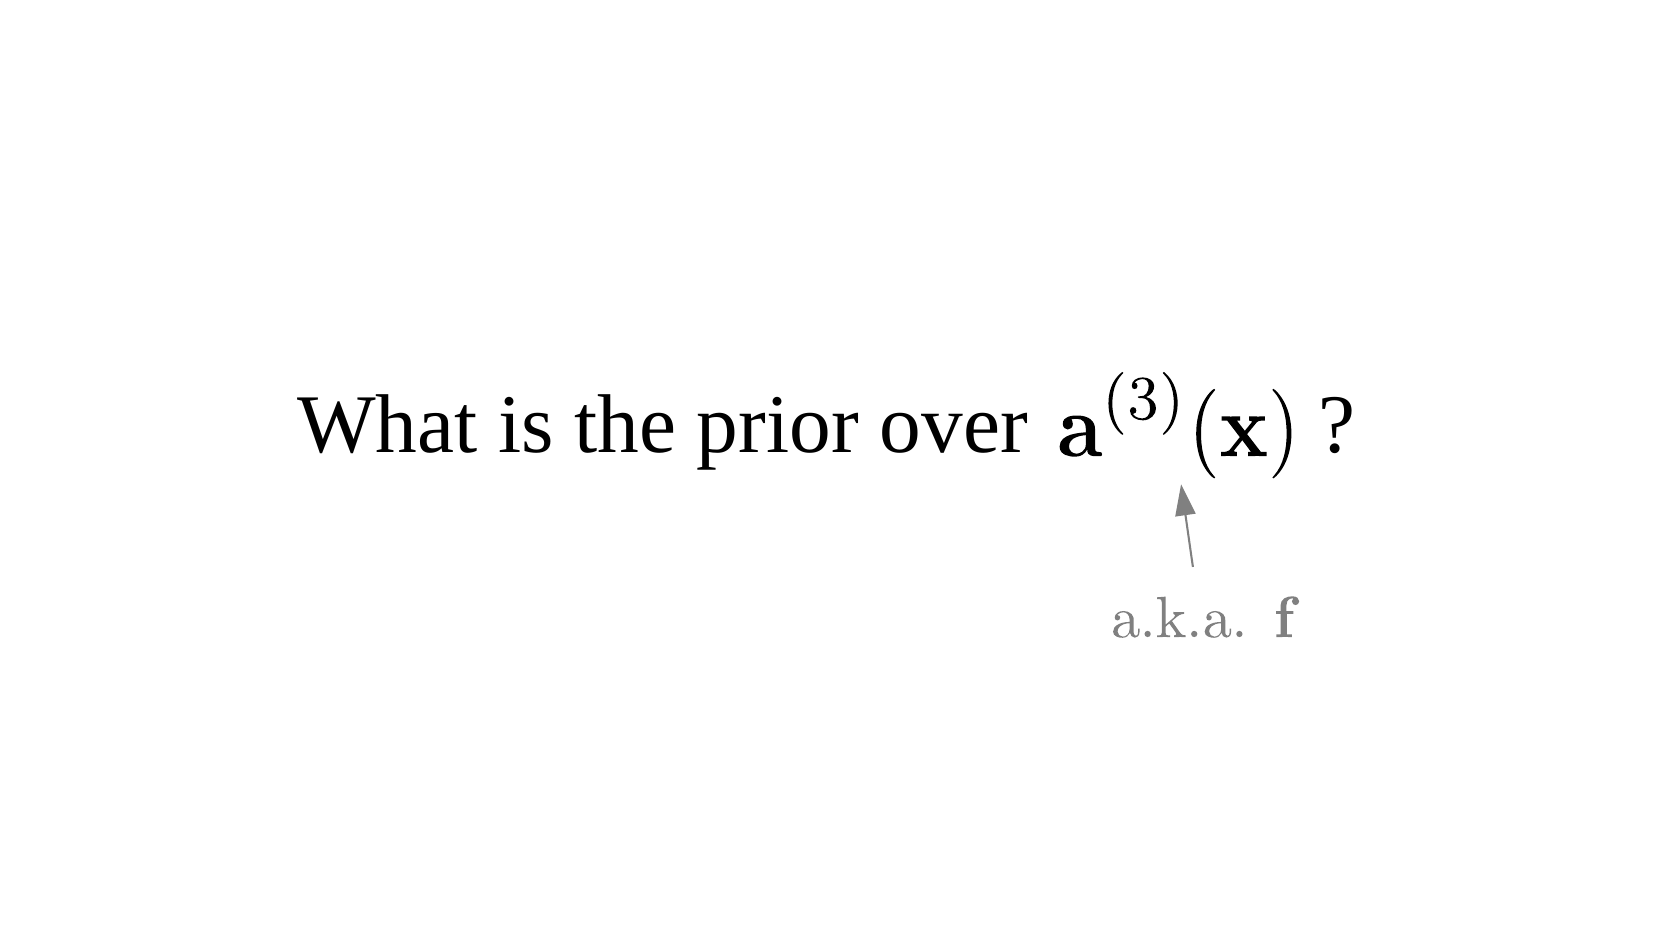

# What is the prior over ?